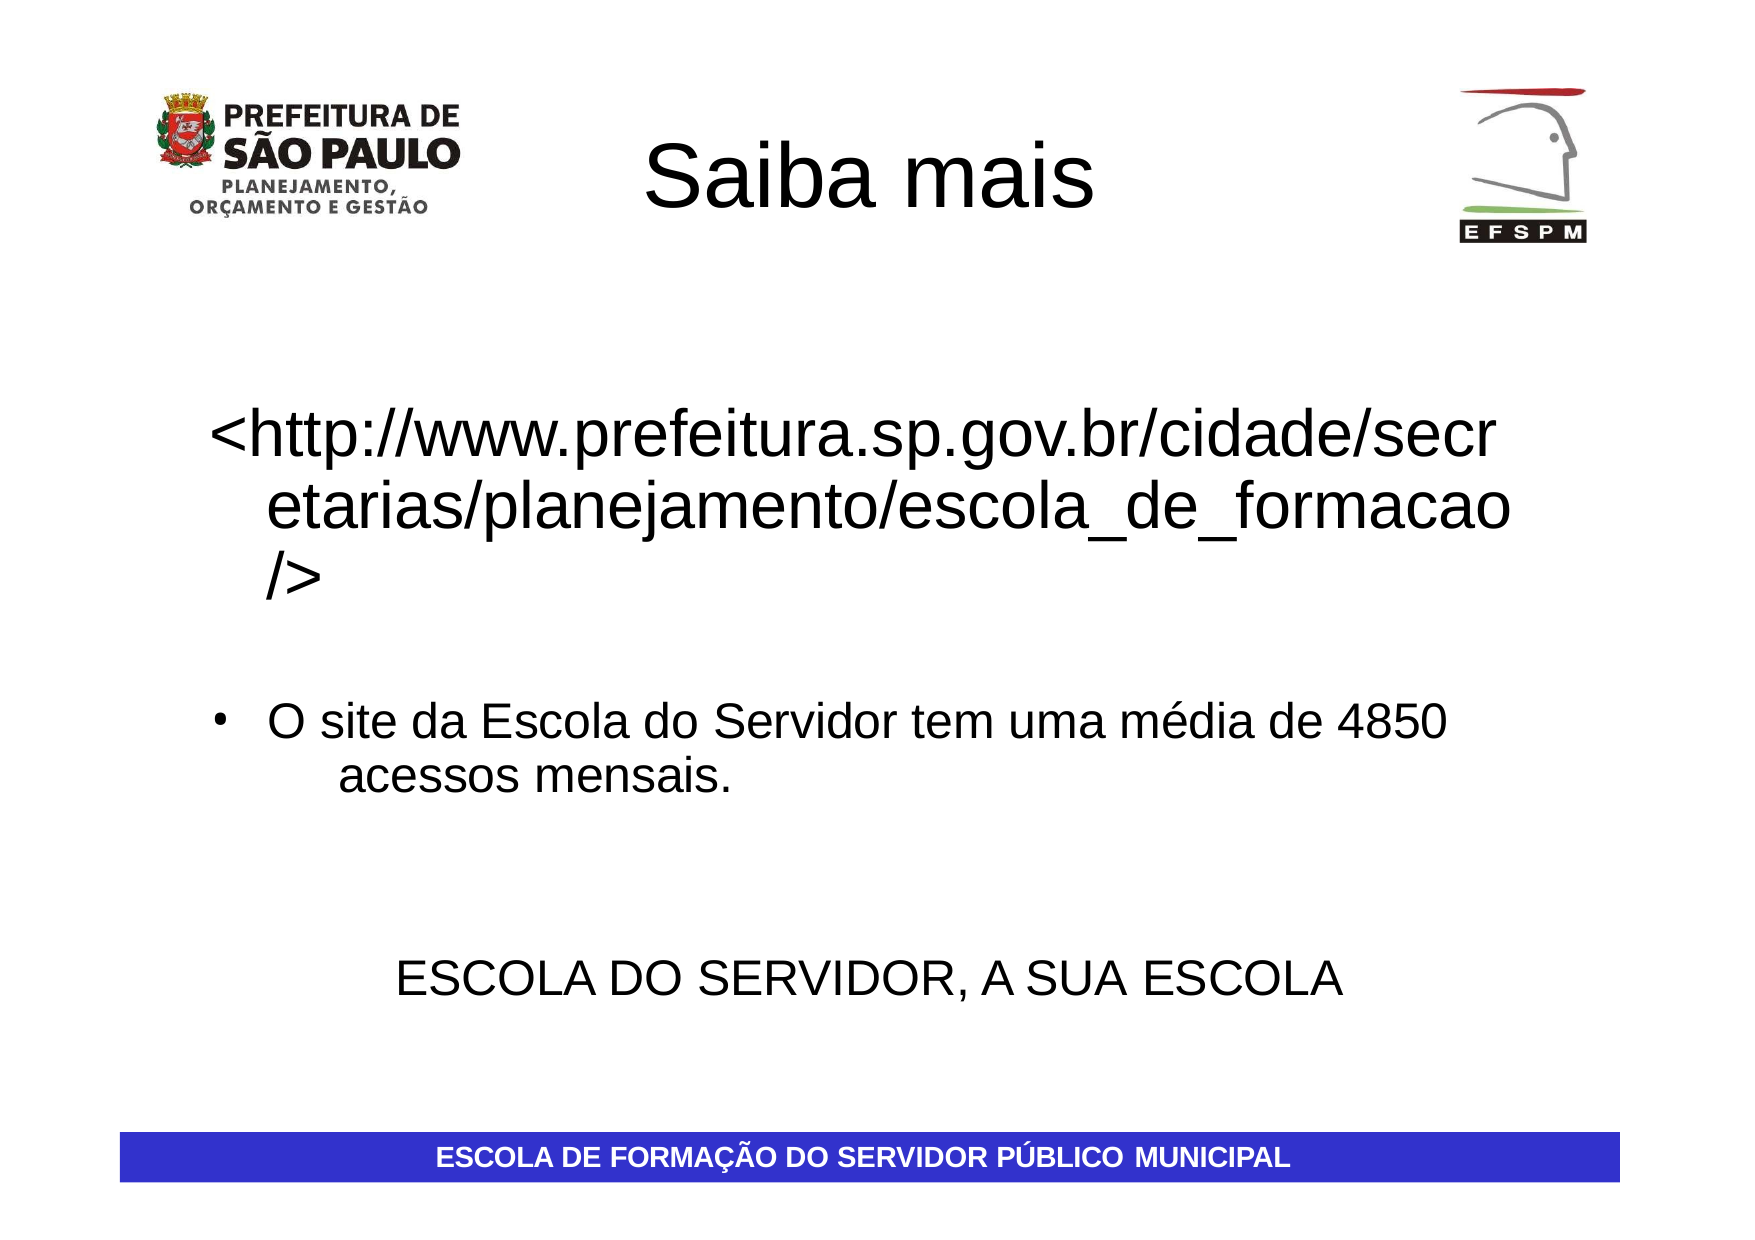

# Saiba mais
<http://www.prefeitura.sp.gov.br/cidade/secr etarias/planejamento/escola_de_formacao
/>
O site da Escola do Servidor tem uma média de 4850 acessos mensais.
ESCOLA DO SERVIDOR, A SUA ESCOLA
ESCOLA DE FORMAÇÃO DO SERVIDOR PÚBLICO MUNICIPAL